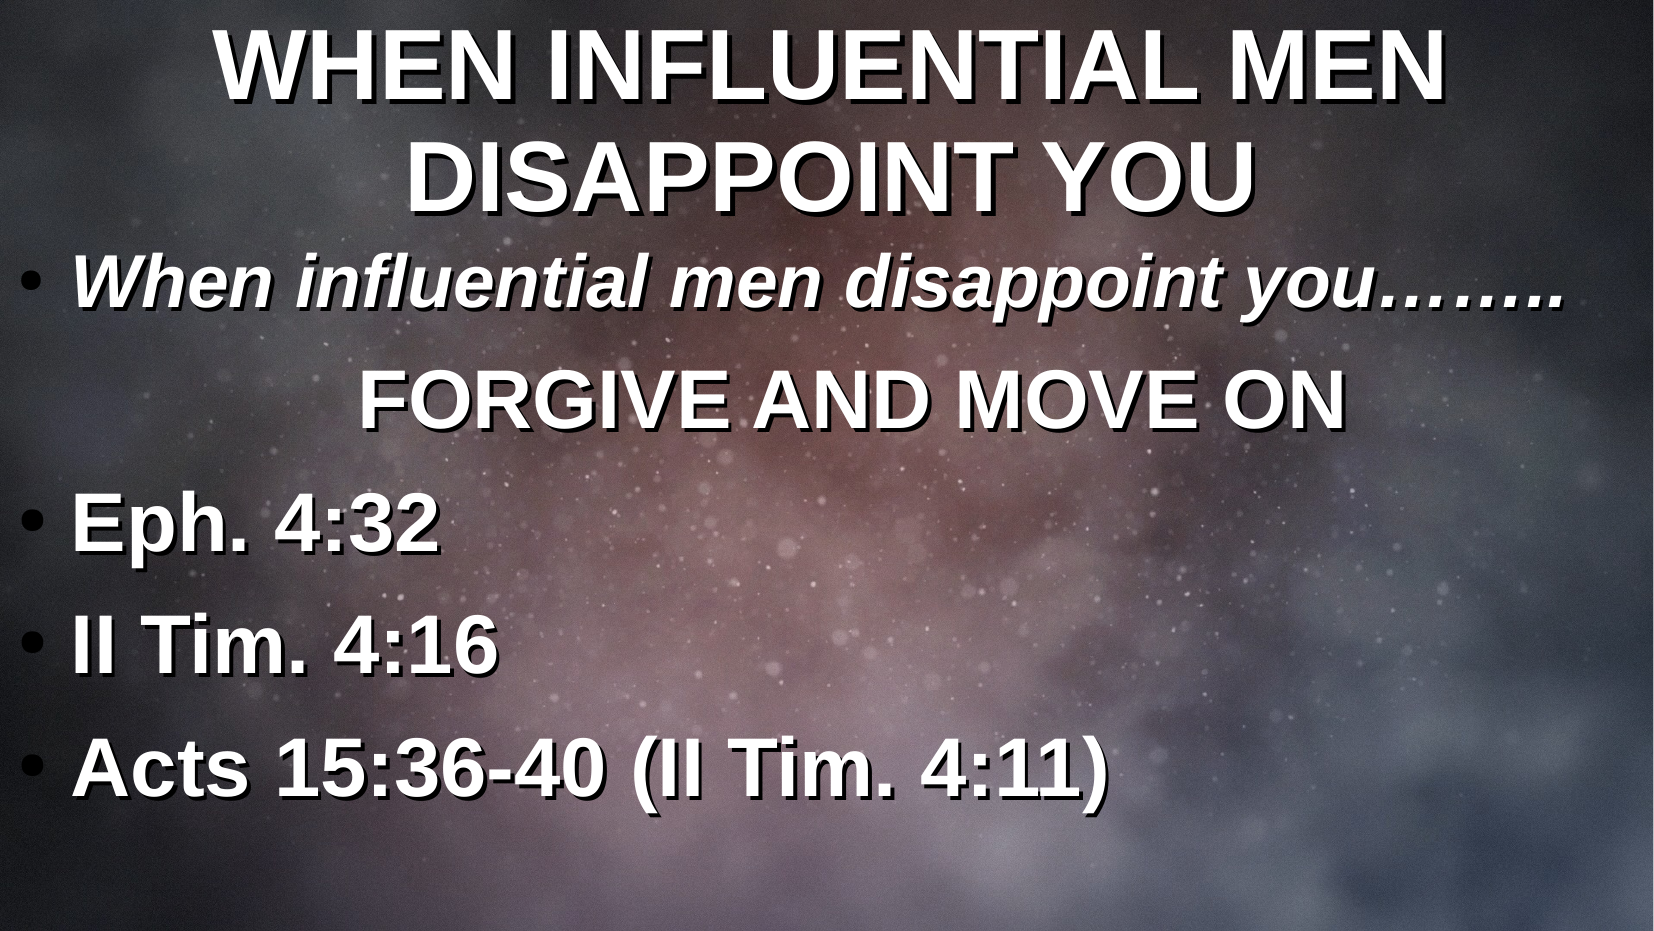

# WHEN INFLUENTIAL MEN DISAPPOINT YOU
When influential men disappoint you……..
FORGIVE AND MOVE ON
Eph. 4:32
II Tim. 4:16
Acts 15:36-40 (II Tim. 4:11)